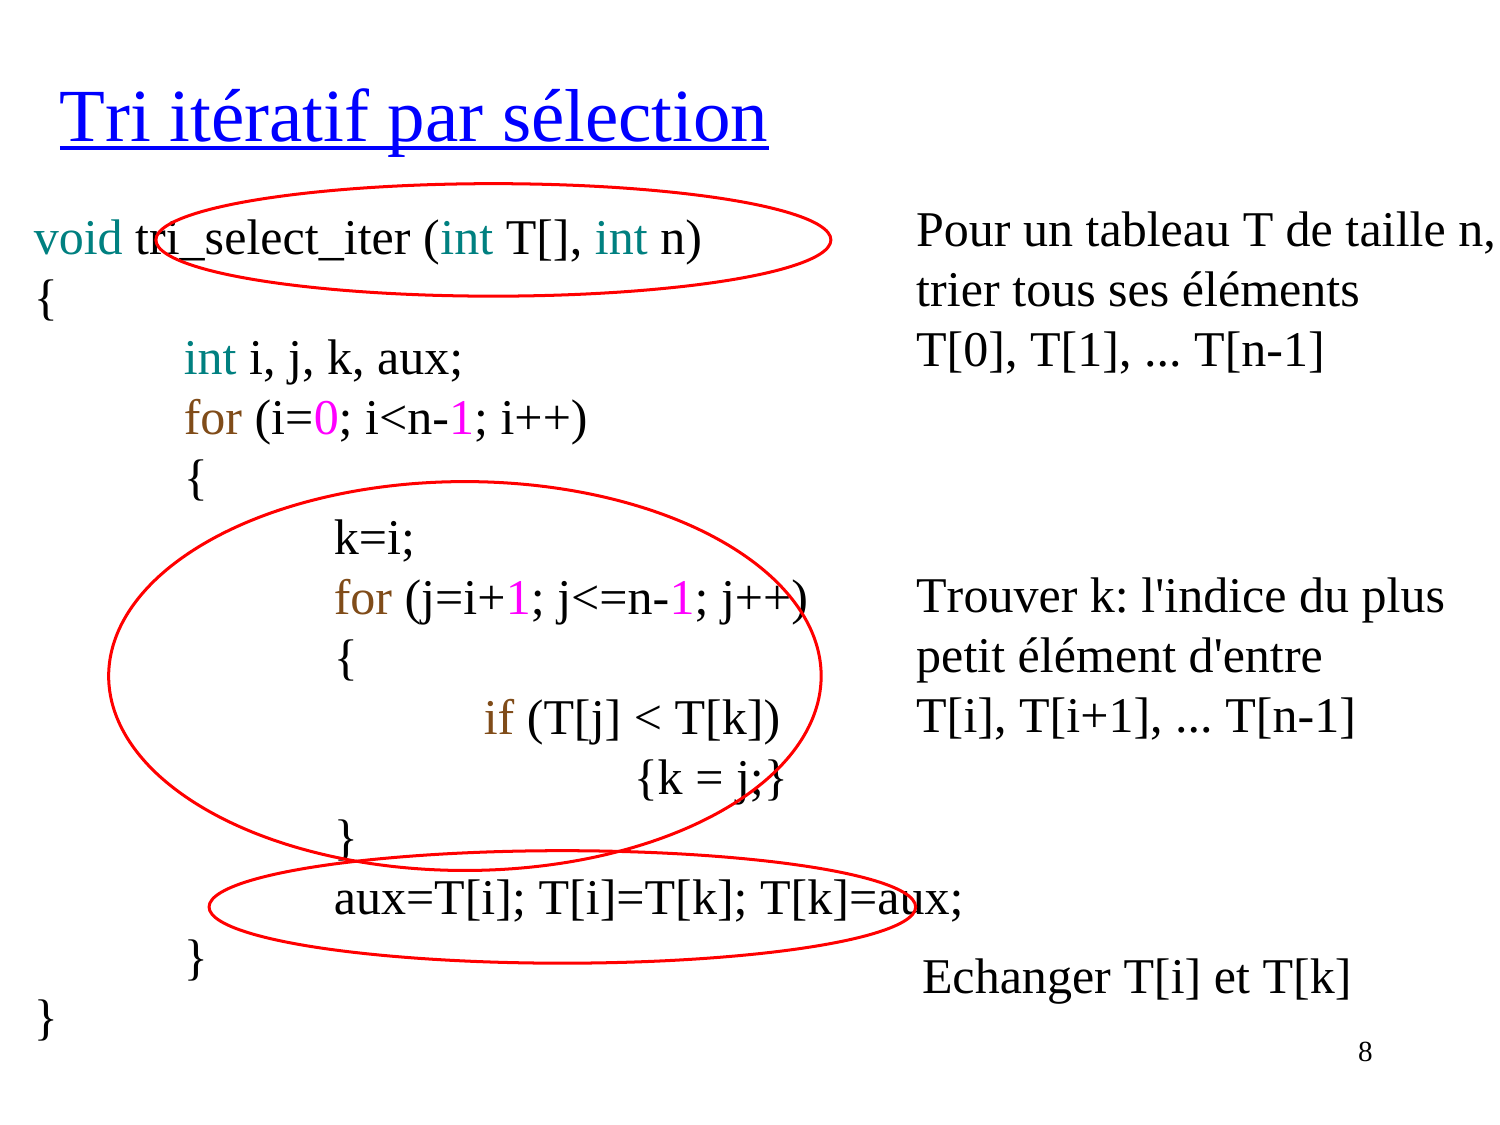

Tri itératif par sélection
Pour un tableau T de taille n,
trier tous ses éléments
T[0], T[1], ... T[n-1]
void tri_select_iter (int T[], int n)
{
	int i, j, k, aux;
	for (i=0; i<n-1; i++)
	{
		k=i;
		for (j=i+1; j<=n-1; j++)
		{
			if (T[j] < T[k])
				{k = j;}
		}
		aux=T[i]; T[i]=T[k]; T[k]=aux;
	}
}
Trouver k: l'indice du plus petit élément d'entre
T[i], T[i+1], ... T[n-1]
Echanger T[i] et T[k]
8